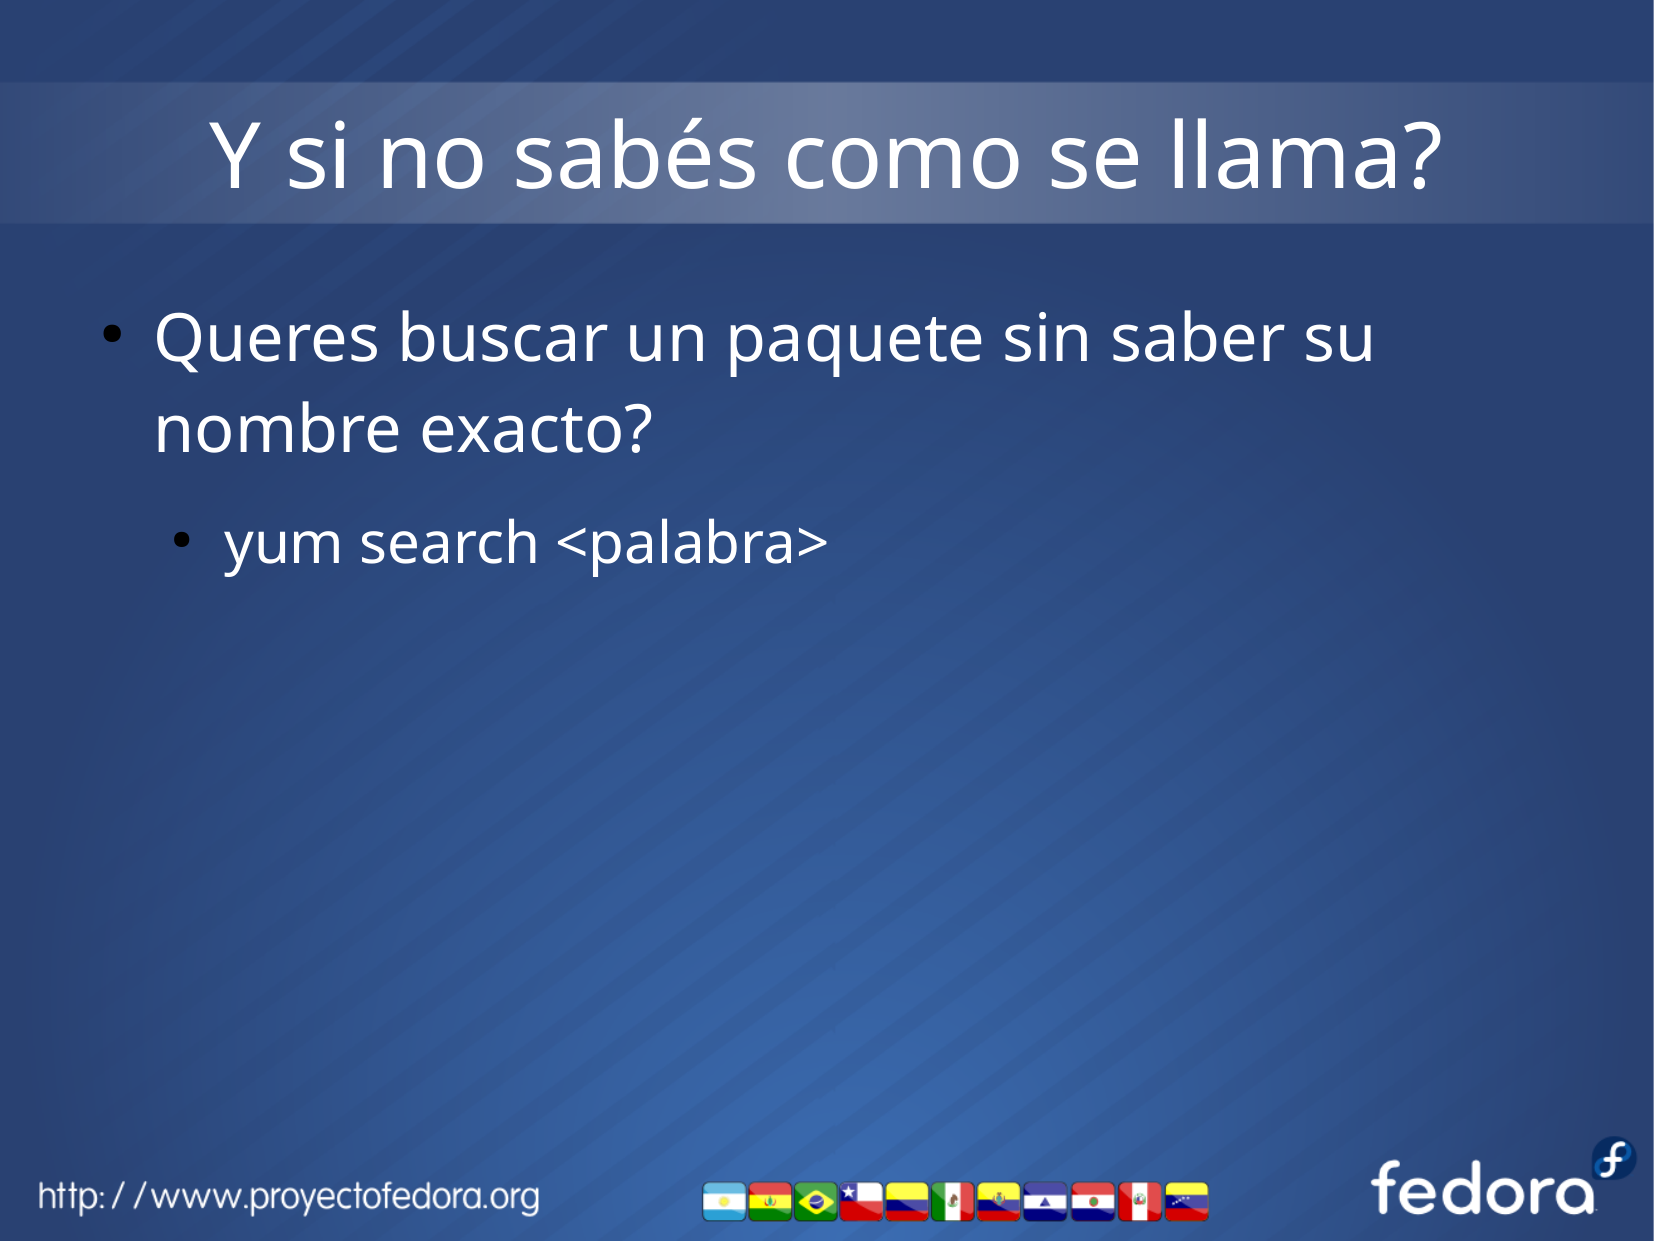

# Y si no sabés como se llama?
Queres buscar un paquete sin saber su nombre exacto?
yum search <palabra>